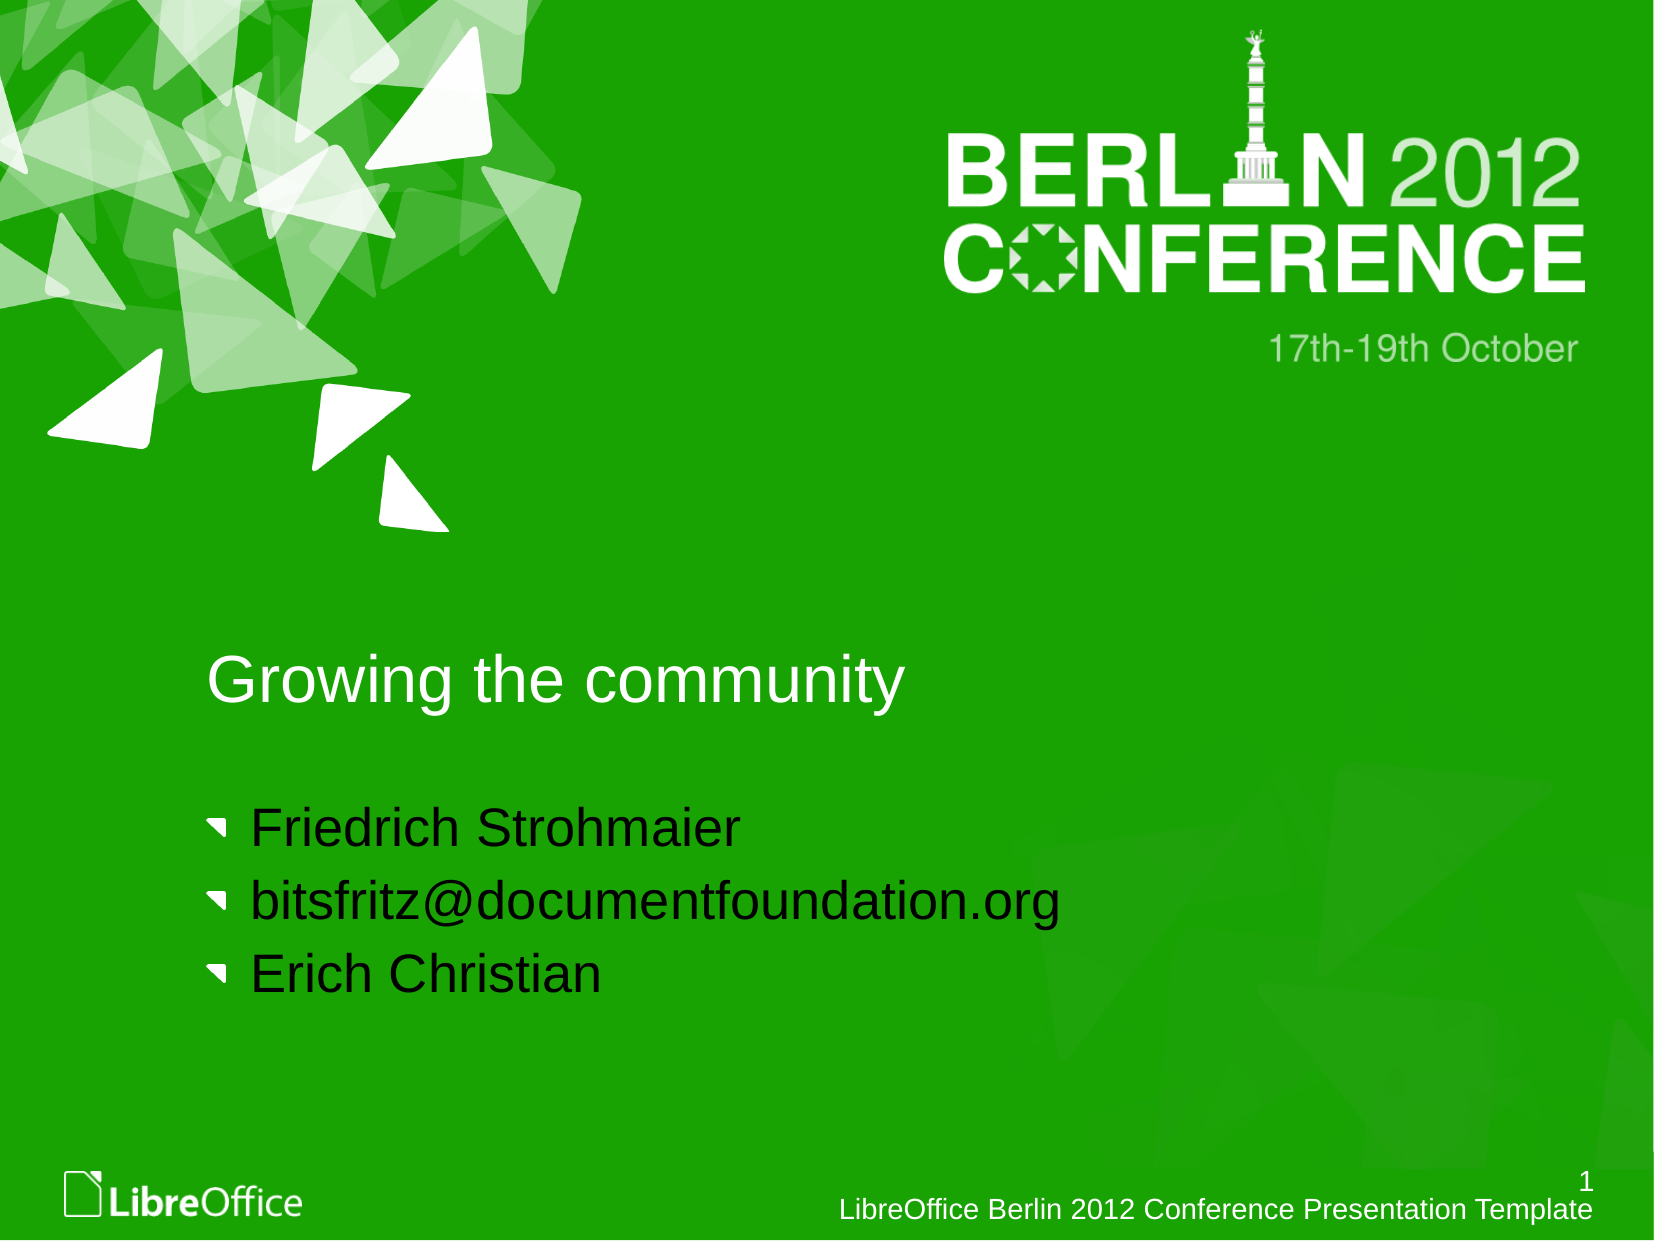

# Growing the community
Friedrich Strohmaier
bitsfritz@documentfoundation.org
Erich Christian
1
LibreOffice Berlin 2012 Conference Presentation Template